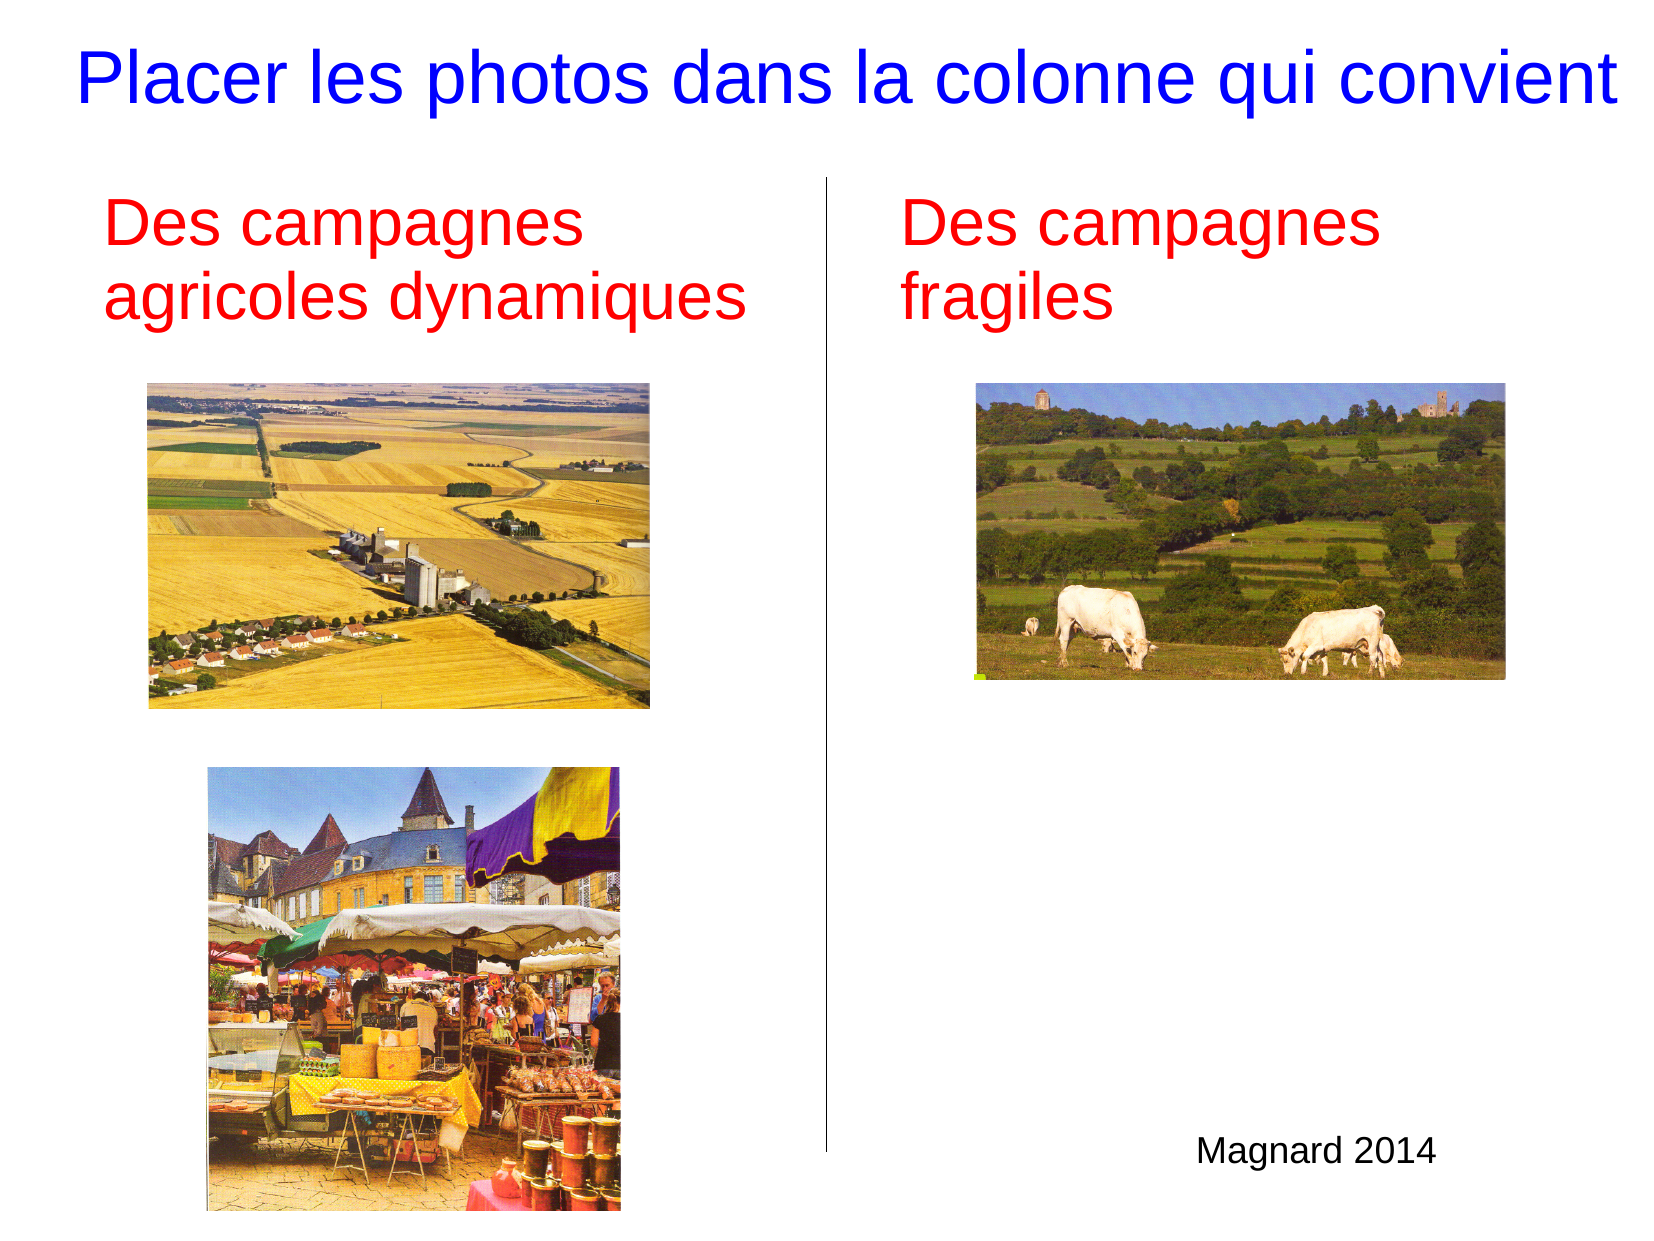

# Placer les photos dans la colonne qui convient
Des campagnes agricoles dynamiques
Des campagnes fragiles
Magnard 2014